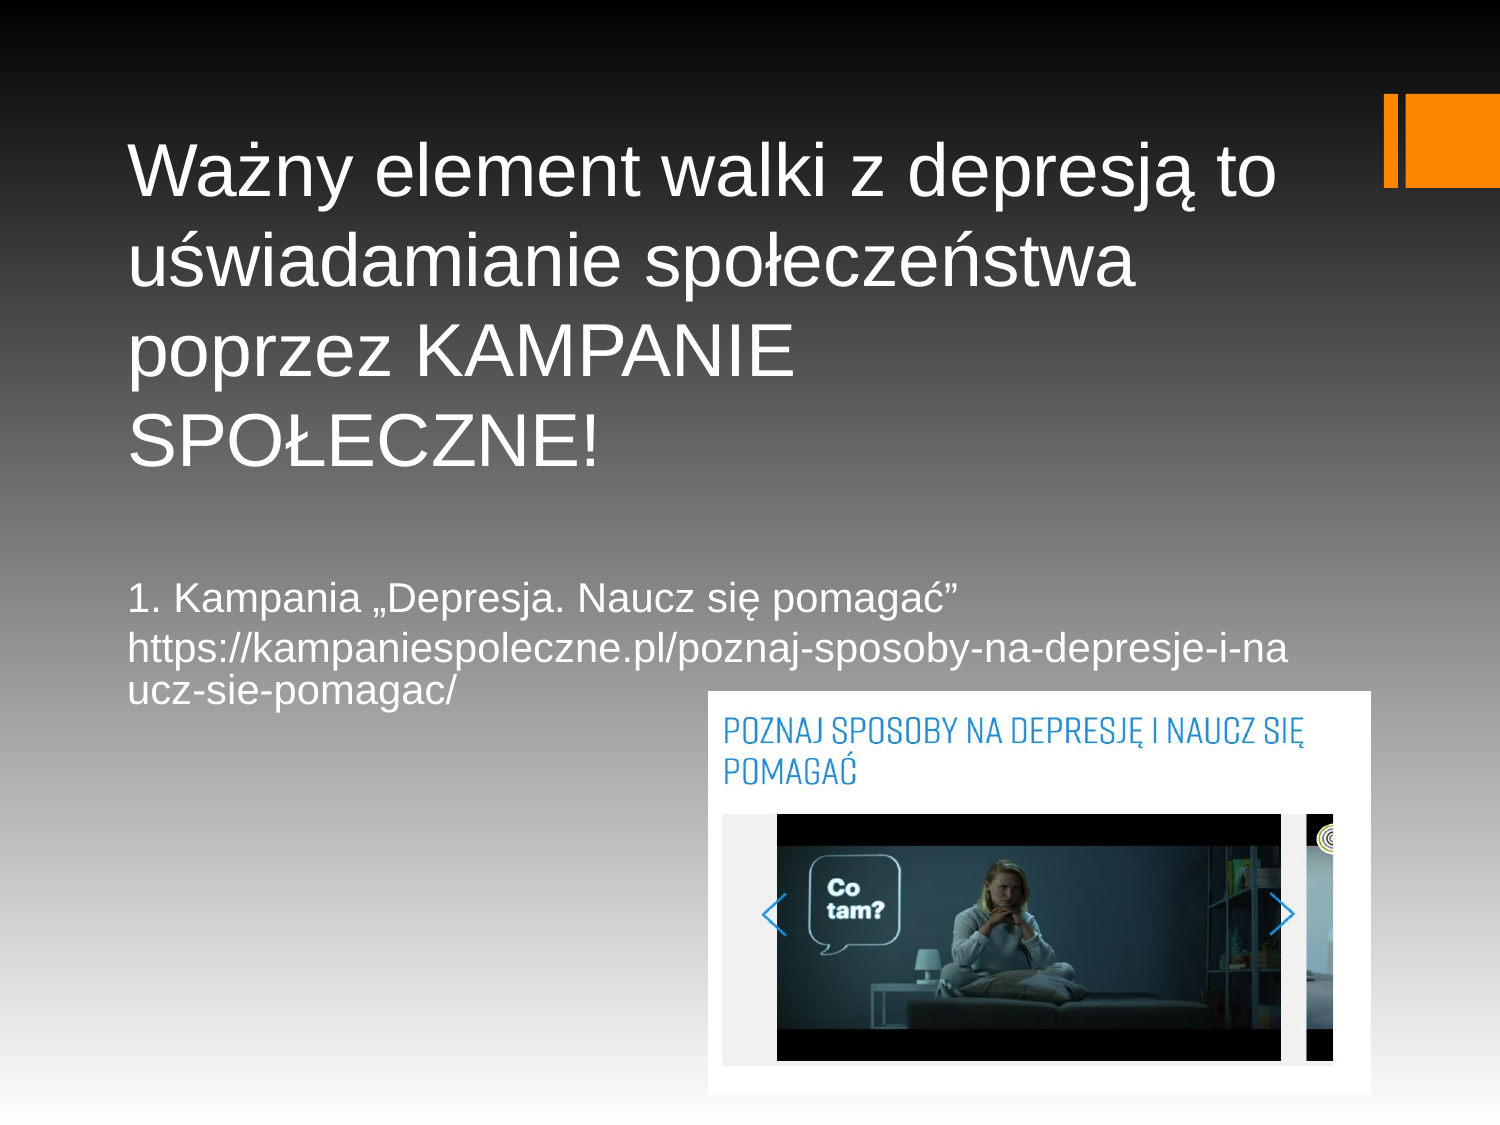

Ważny element walki z depresją to uświadamianie społeczeństwa poprzez KAMPANIE SPOŁECZNE!
1. Kampania „Depresja. Naucz się pomagać” https://kampaniespoleczne.pl/poznaj-sposoby-na-depresje-i-naucz-sie-pomagac/